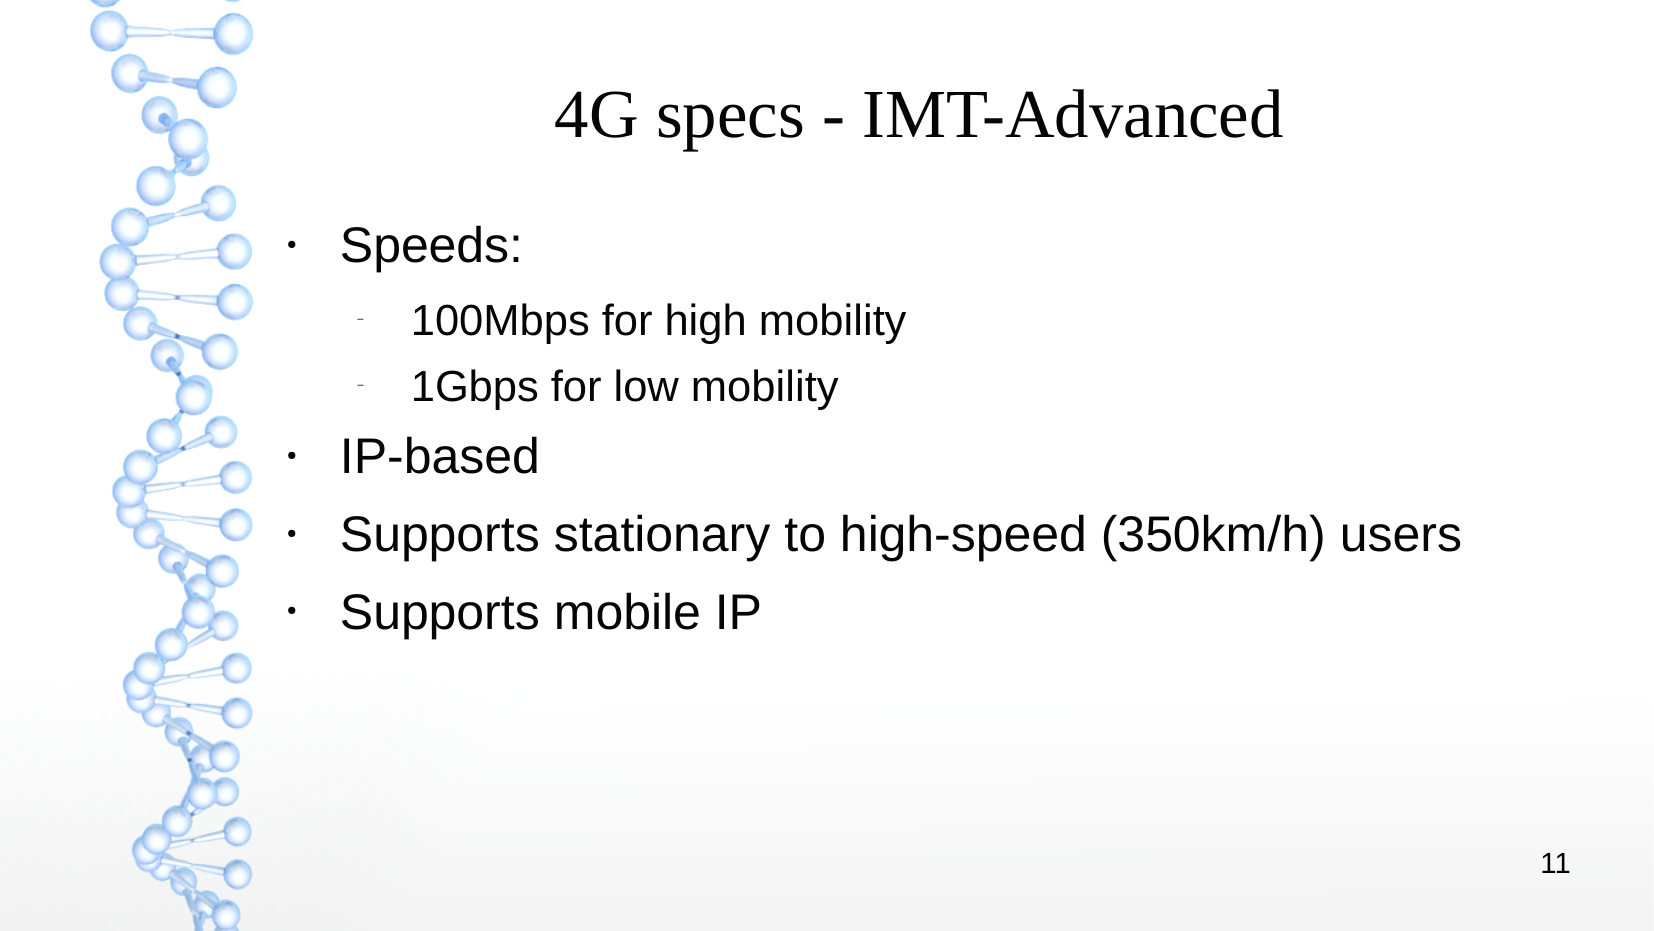

# 4G specs - IMT-Advanced
Speeds:
100Mbps for high mobility
1Gbps for low mobility
IP-based
Supports stationary to high-speed (350km/h) users
Supports mobile IP
11